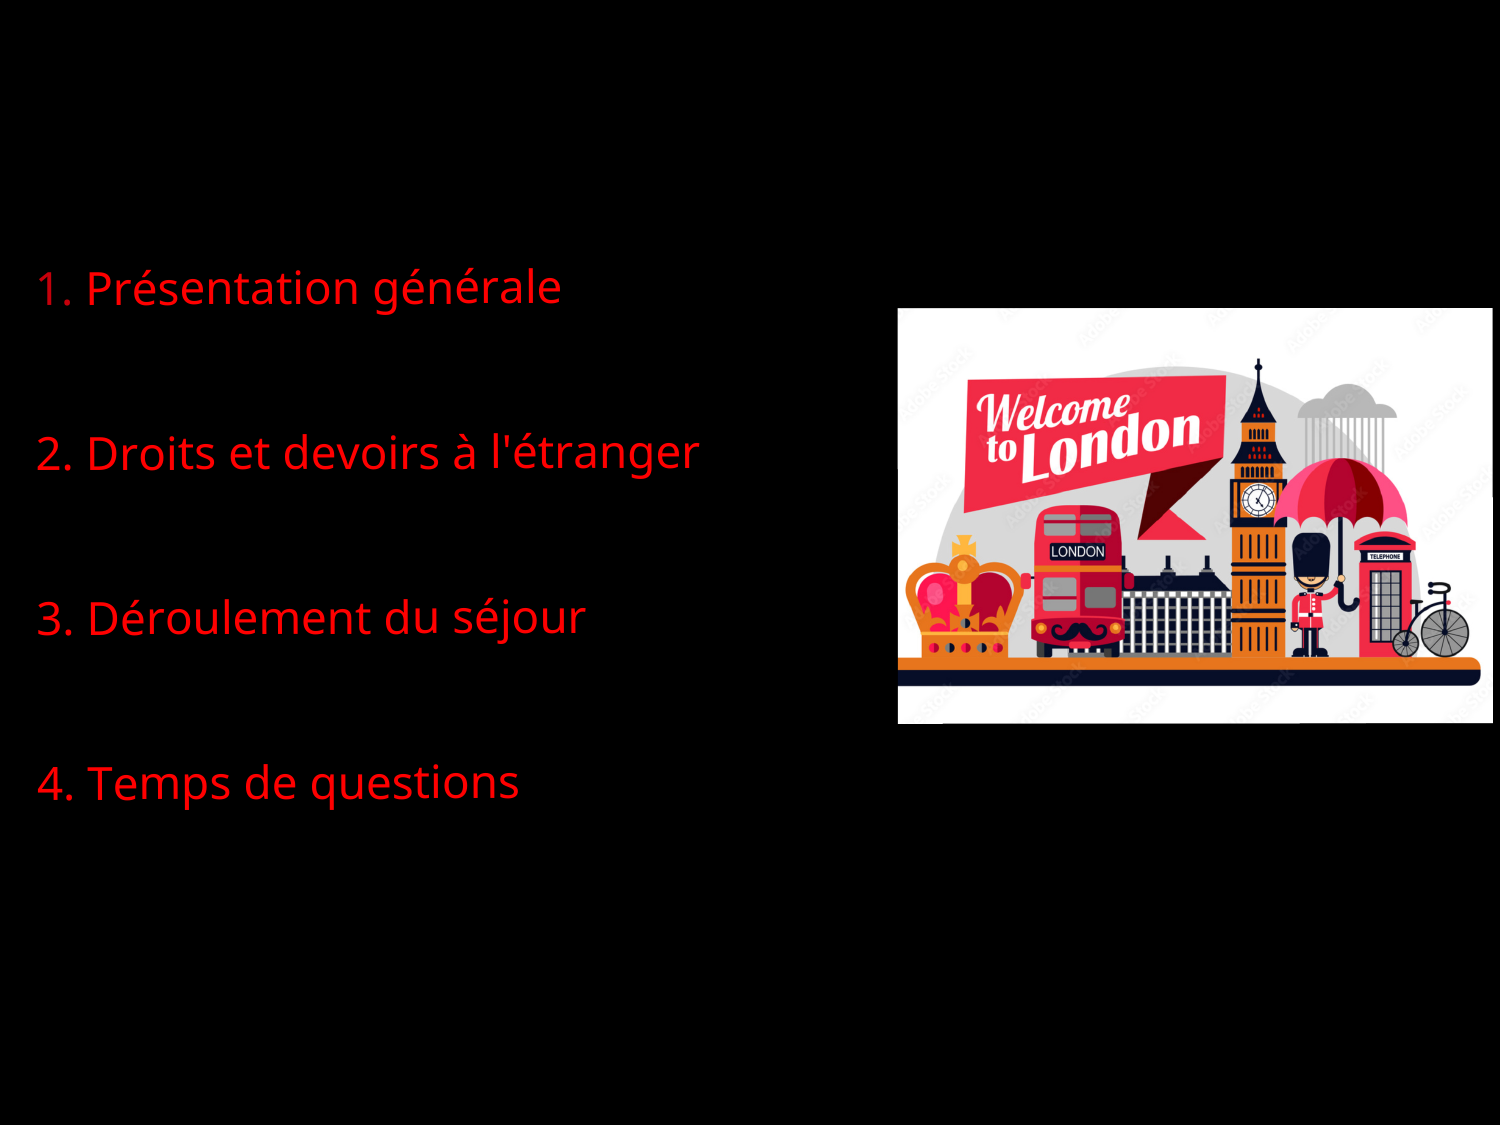

# 1. Présentation générale 2. Droits et devoirs à l'étranger 3. Déroulement du séjour 4. Temps de questions